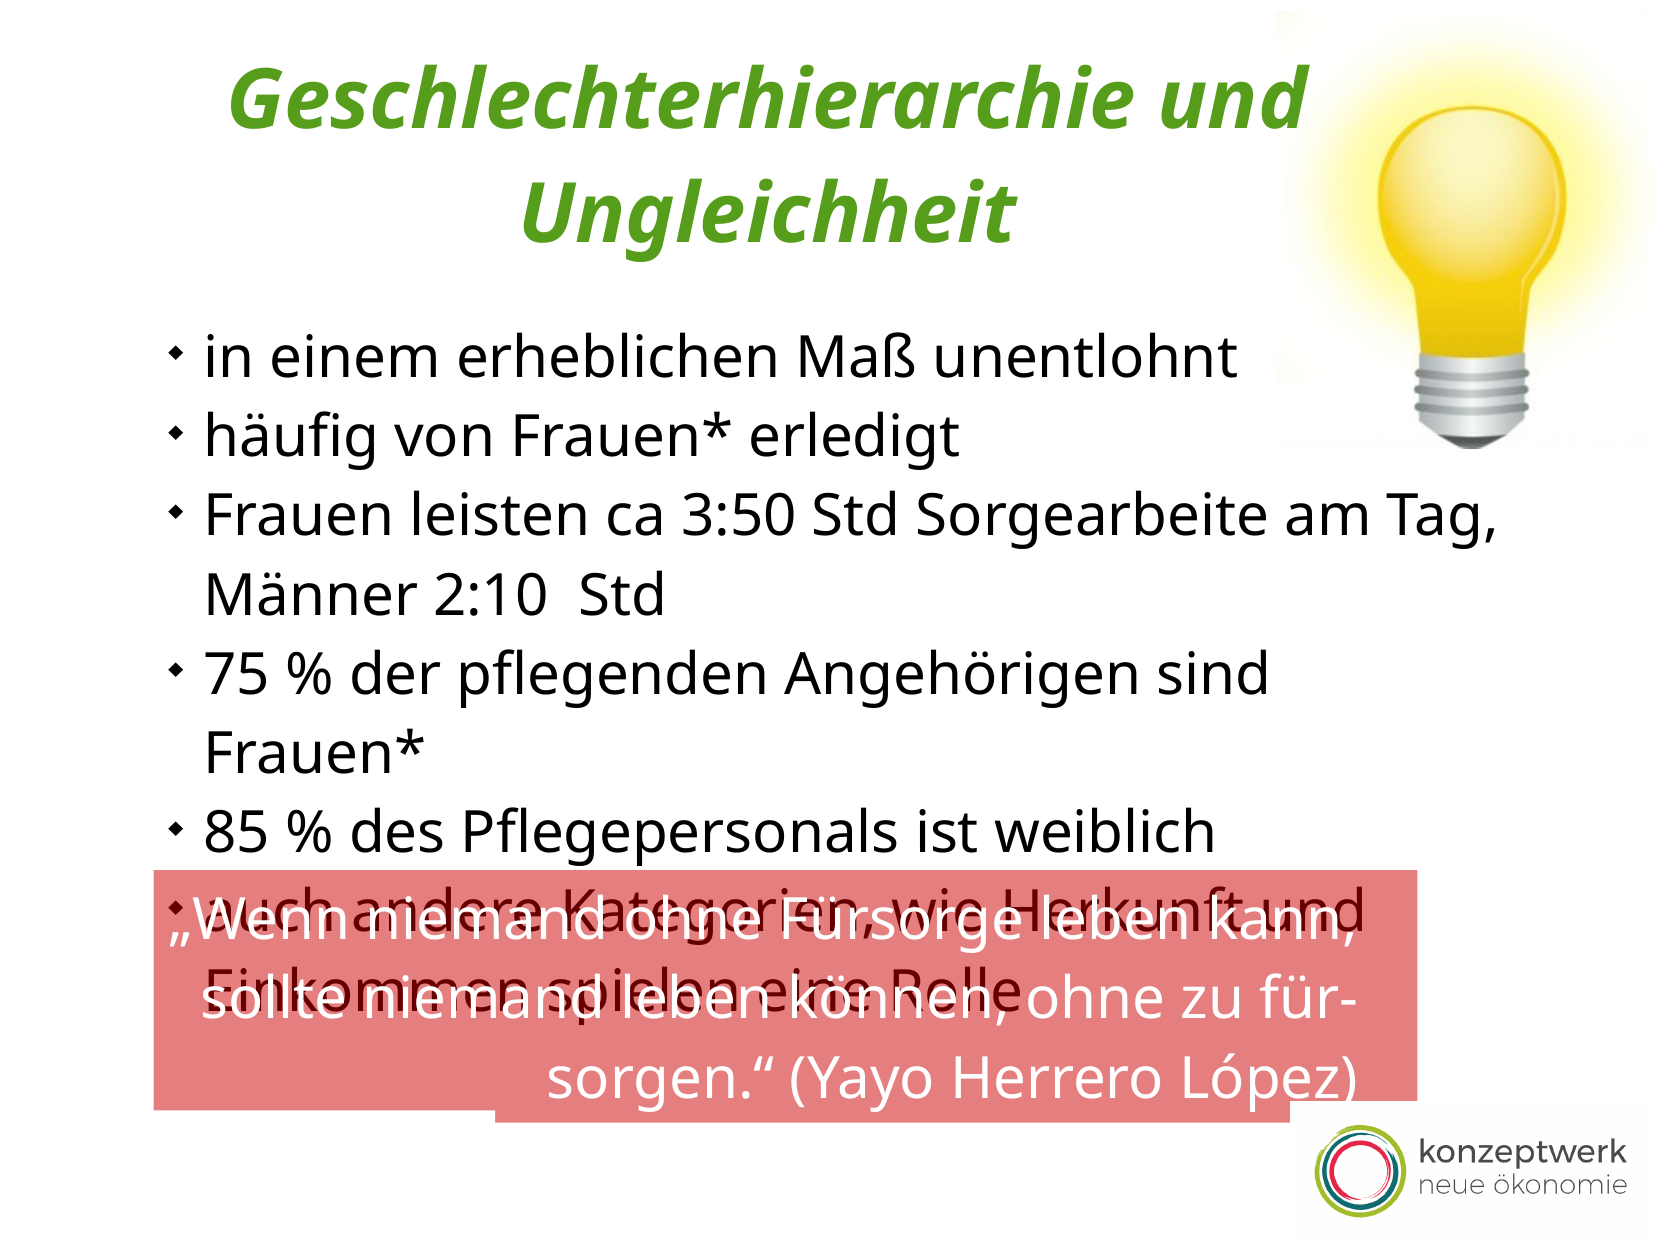

Geschlechterhierarchie und Ungleichheit
#
in einem erheblichen Maß unentlohnt
häufig von Frauen* erledigt
Frauen leisten ca 3:50 Std Sorgearbeite am Tag, Männer 2:10 Std
75 % der pflegenden Angehörigen sind Frauen*
85 % des Pflegepersonals ist weiblich
auch andere Kategorien, wie Herkunft und Einkommen spielen eine Rolle
„Wenn niemand ohne Fürsorge leben kann, sollte niemand leben können, ohne zu für-sorgen.“ (Yayo Herrero López)
 Netzwerk Care Revolution